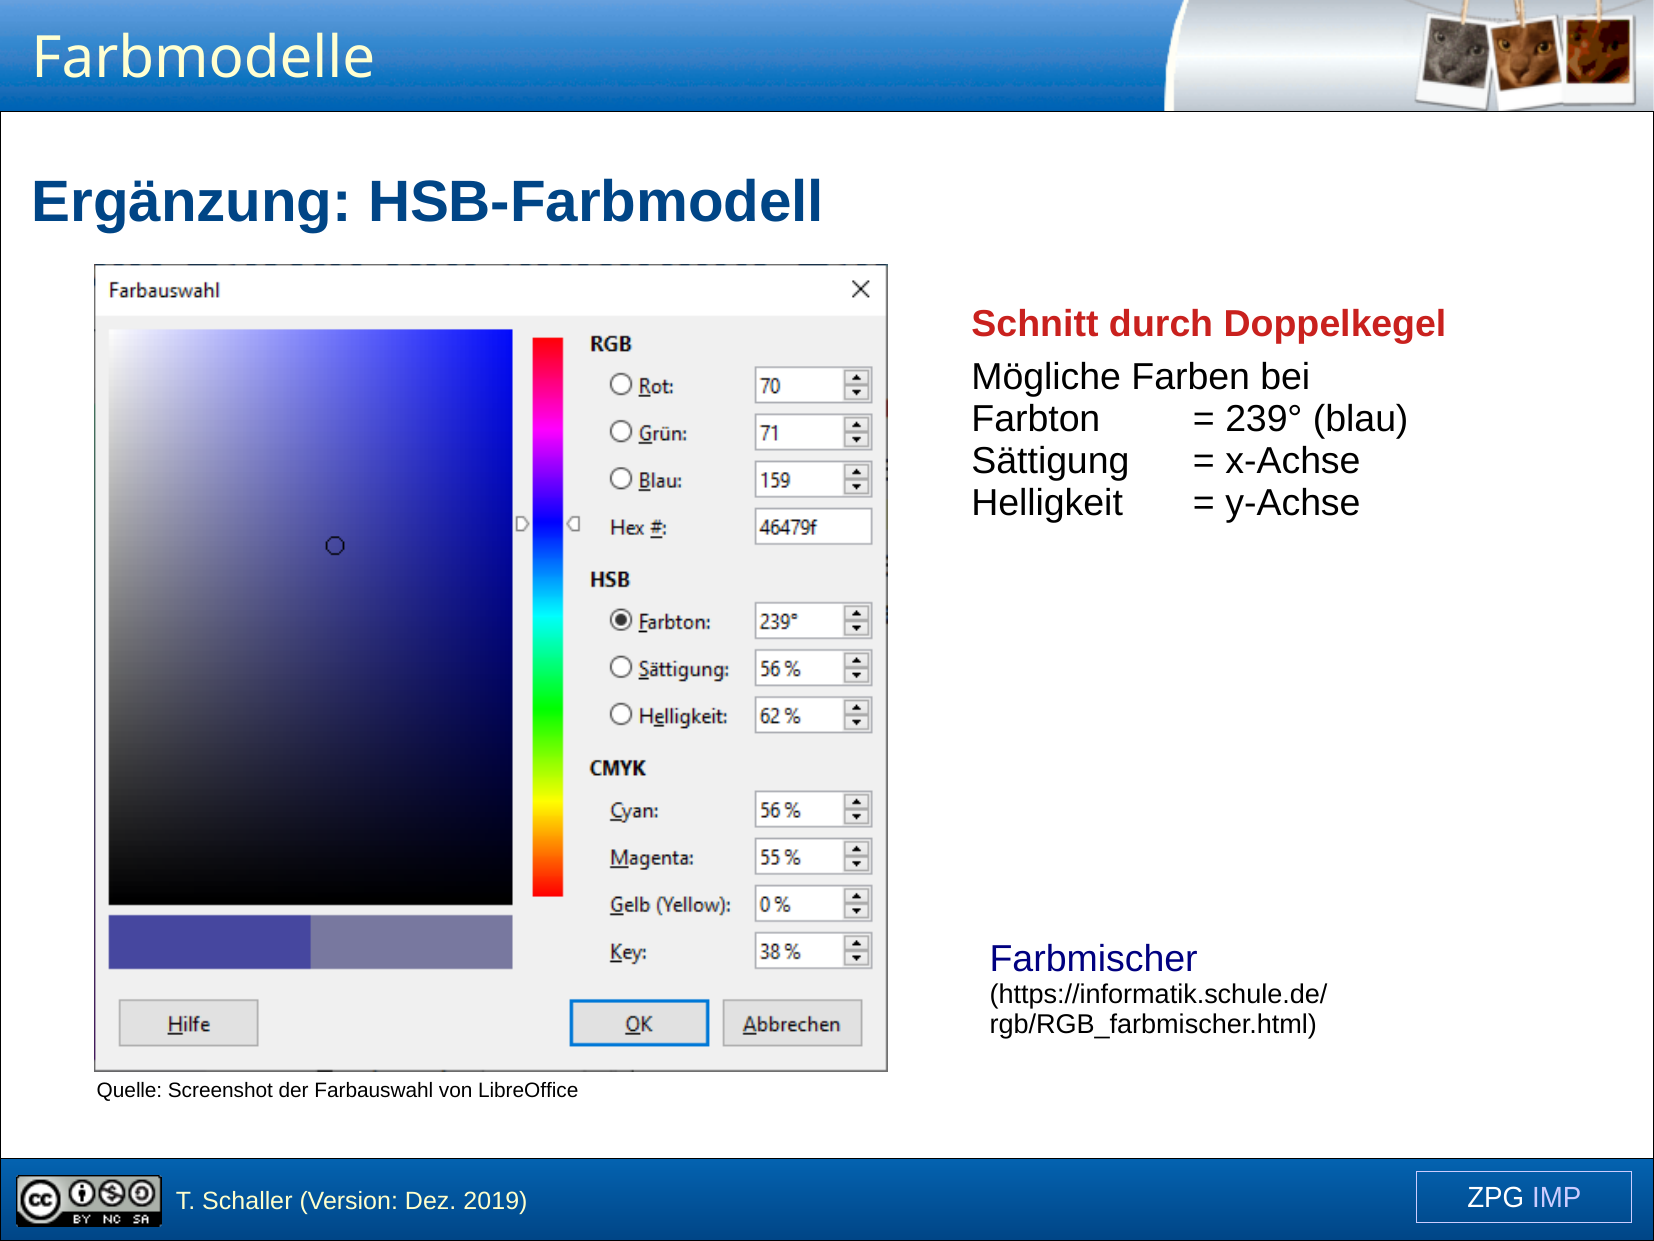

# Farbmodelle
Ergänzung: HSB-Farbmodell
Schnitt durch Doppelkegel
Mögliche Farben bei
Farbton 	= 239° (blau)
Sättigung 	= x-Achse
Helligkeit 	= y-Achse
Farbmischer
(https://informatik.schule.de/
rgb/RGB_farbmischer.html)
Quelle: Screenshot der Farbauswahl von LibreOffice
7